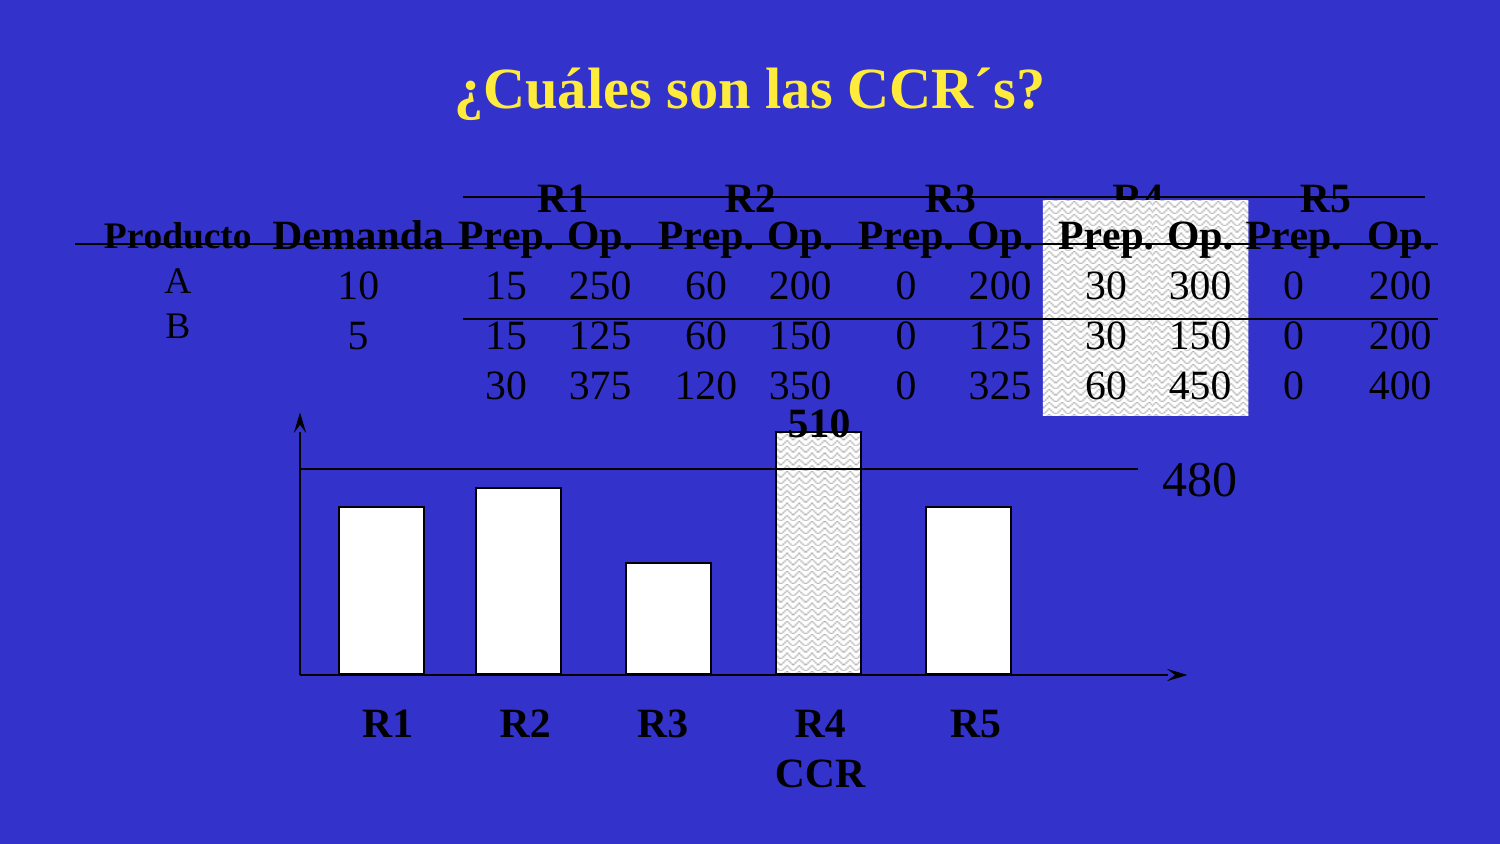

# ¿Cuáles son las CCR´s?
R1
R2
R3
R4
R5
Demanda
10
5
Prep.
15
15
30
Op.
250
125
375
Prep.
60
60
120
Op.
200
150
350
Prep.
0
0
0
Op.
200
125
325
Prep.
30
30
60
Op.
300
150
450
Prep.
0
0
0
Op.
200
200
400
Producto
A
B
510
480
R1
R2
R3
R4
CCR
R5